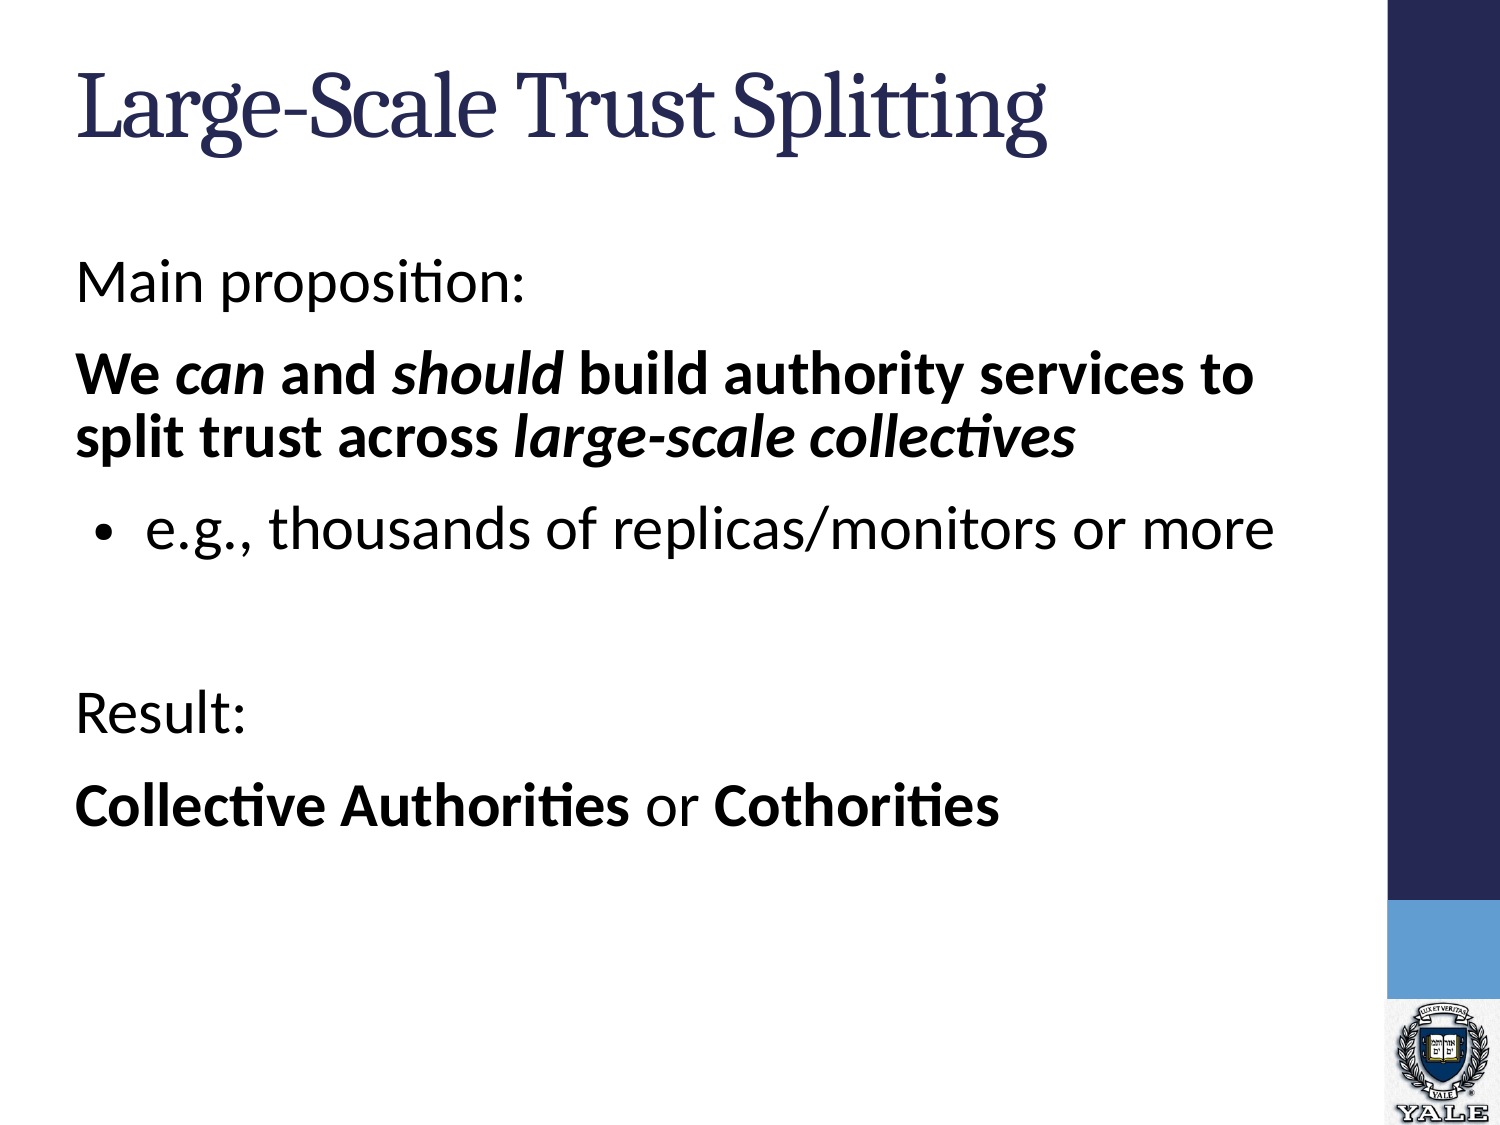

# Large-Scale Trust Splitting
Main proposition:
We can and should build authority services to split trust across large-scale collectives
e.g., thousands of replicas/monitors or more
Result:
Collective Authorities or Cothorities